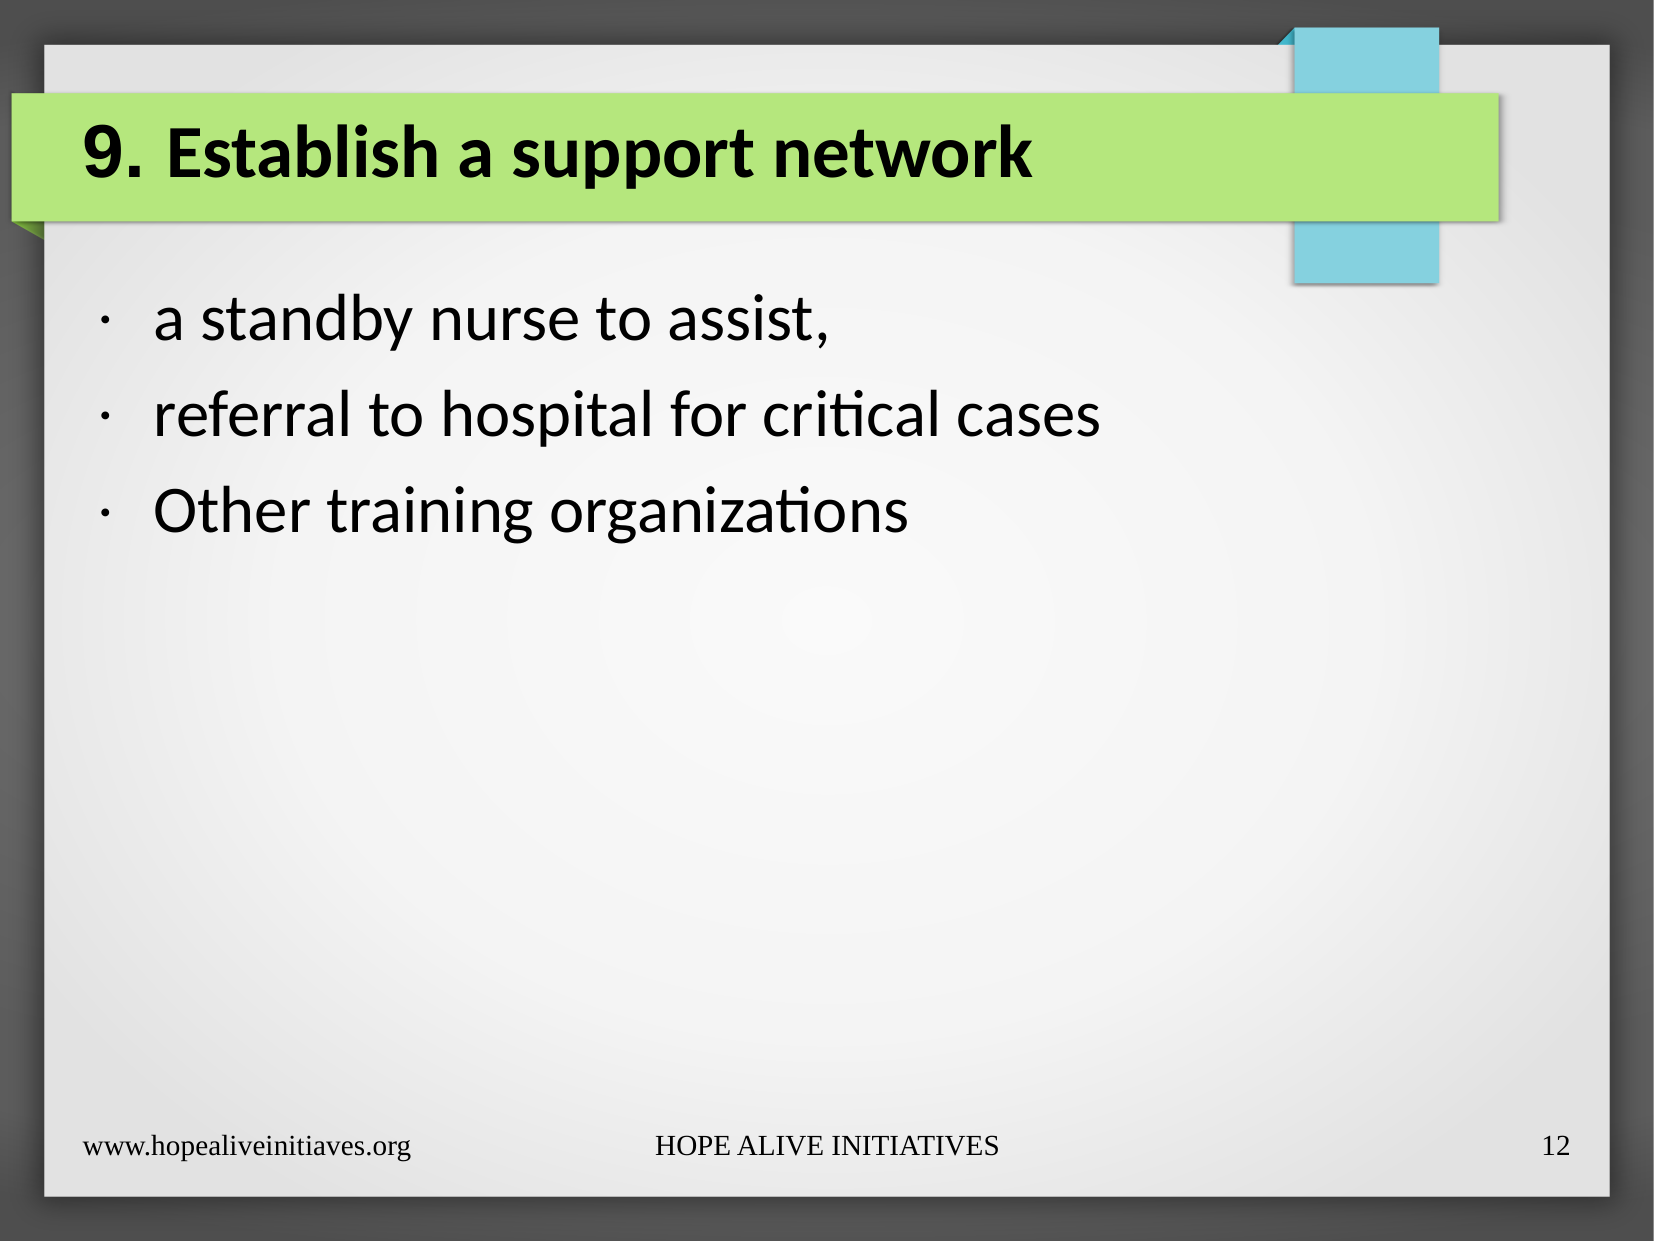

# 9. Establish a support network
a standby nurse to assist,
referral to hospital for critical cases
Other training organizations
www.hopealiveinitiaves.org
HOPE ALIVE INITIATIVES
12